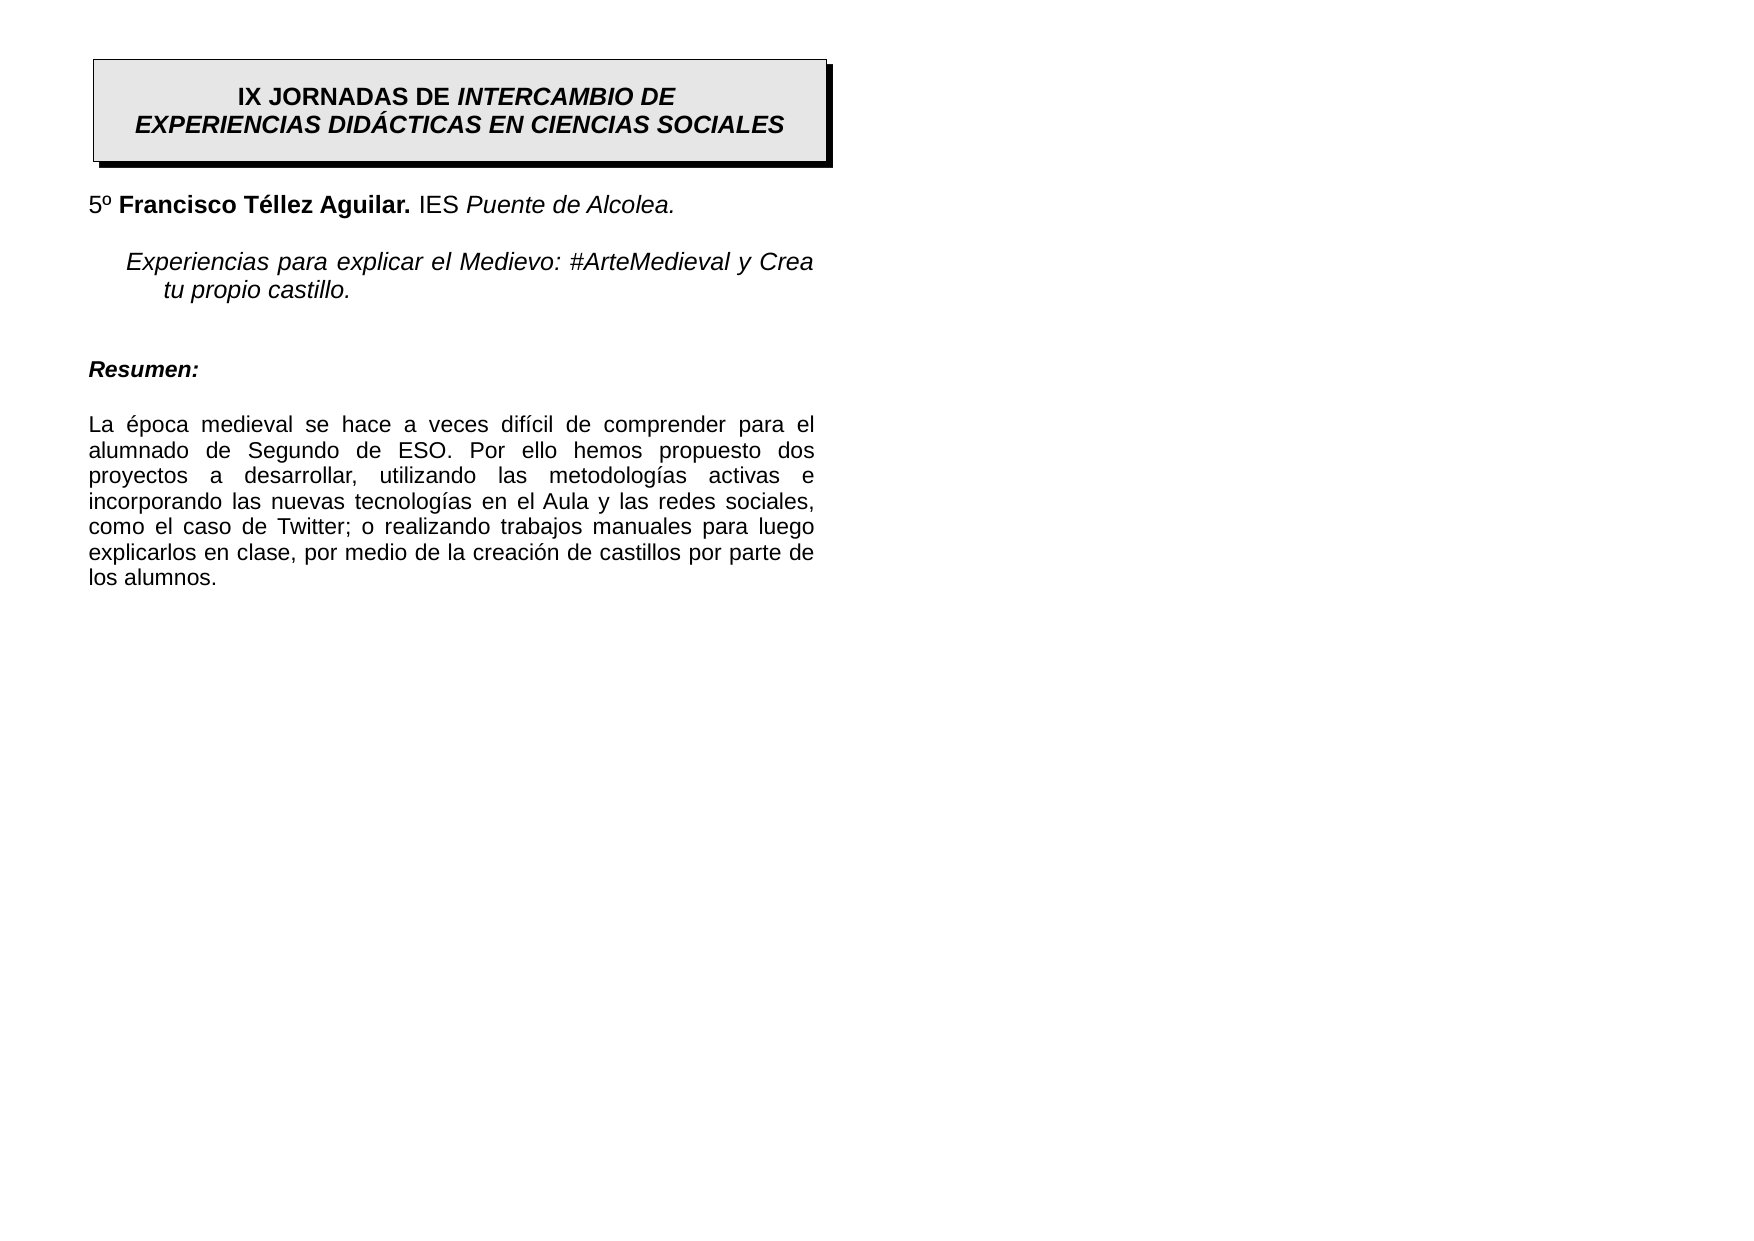

IX JORNADAS DE INTERCAMBIO DE
EXPERIENCIAS DIDÁCTICAS EN CIENCIAS SOCIALES
# 5º Francisco Téllez Aguilar. IES Puente de Alcolea.
Experiencias para explicar el Medievo: #ArteMedieval y Crea tu propio castillo.
Resumen:
La época medieval se hace a veces difícil de comprender para el alumnado de Segundo de ESO. Por ello hemos propuesto dos proyectos a desarrollar, utilizando las metodologías activas e incorporando las nuevas tecnologías en el Aula y las redes sociales, como el caso de Twitter; o realizando trabajos manuales para luego explicarlos en clase, por medio de la creación de castillos por parte de los alumnos.